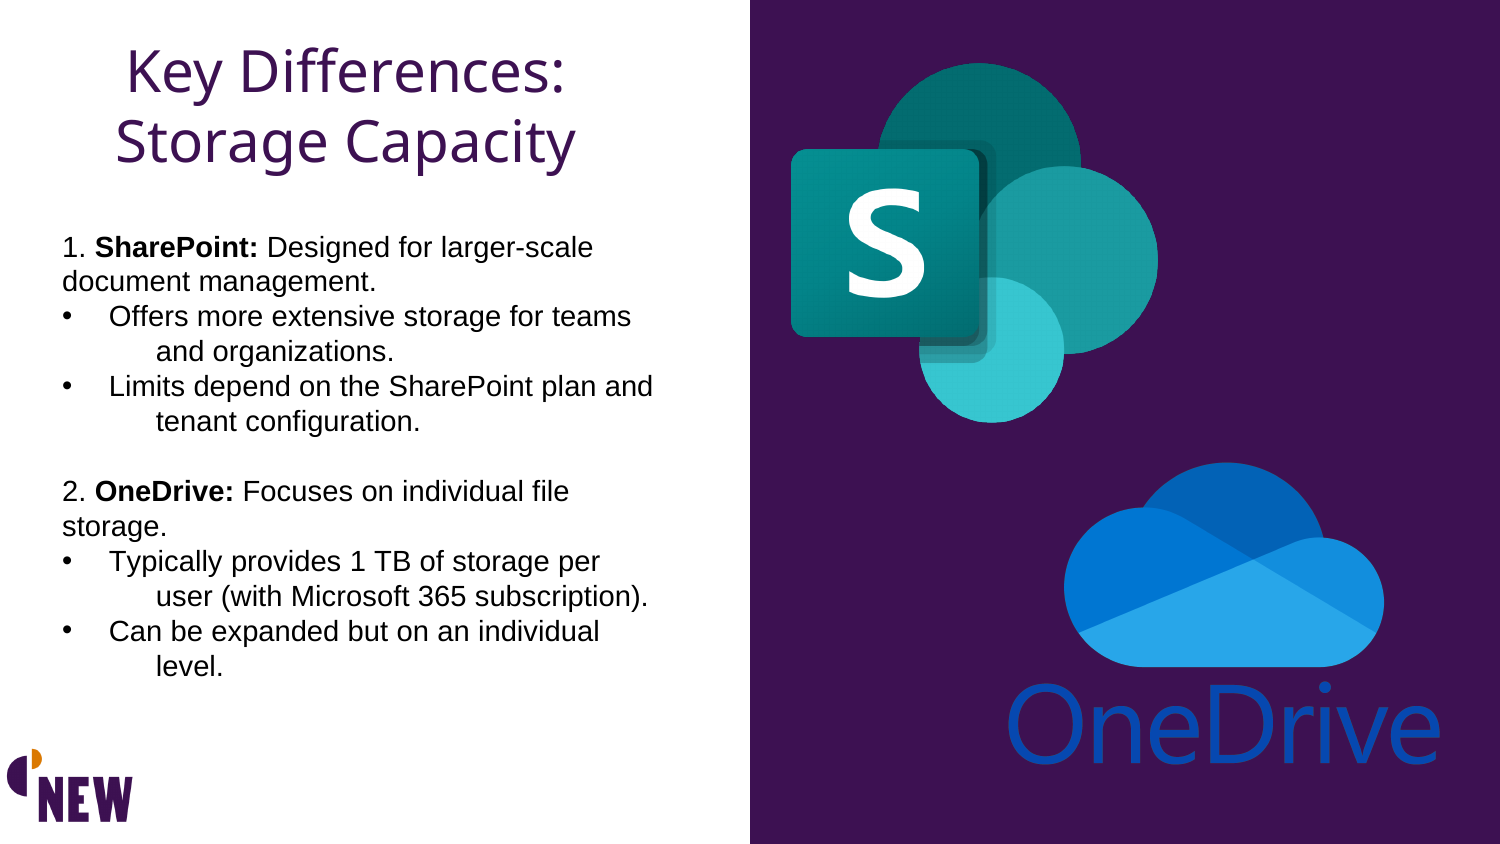

# Key Differences: Storage Capacity
1. SharePoint: Designed for larger-scale document management.
Offers more extensive storage for teams and organizations.
Limits depend on the SharePoint plan and tenant configuration.
2. OneDrive: Focuses on individual file storage.
Typically provides 1 TB of storage per user (with Microsoft 365 subscription).
Can be expanded but on an individual level.